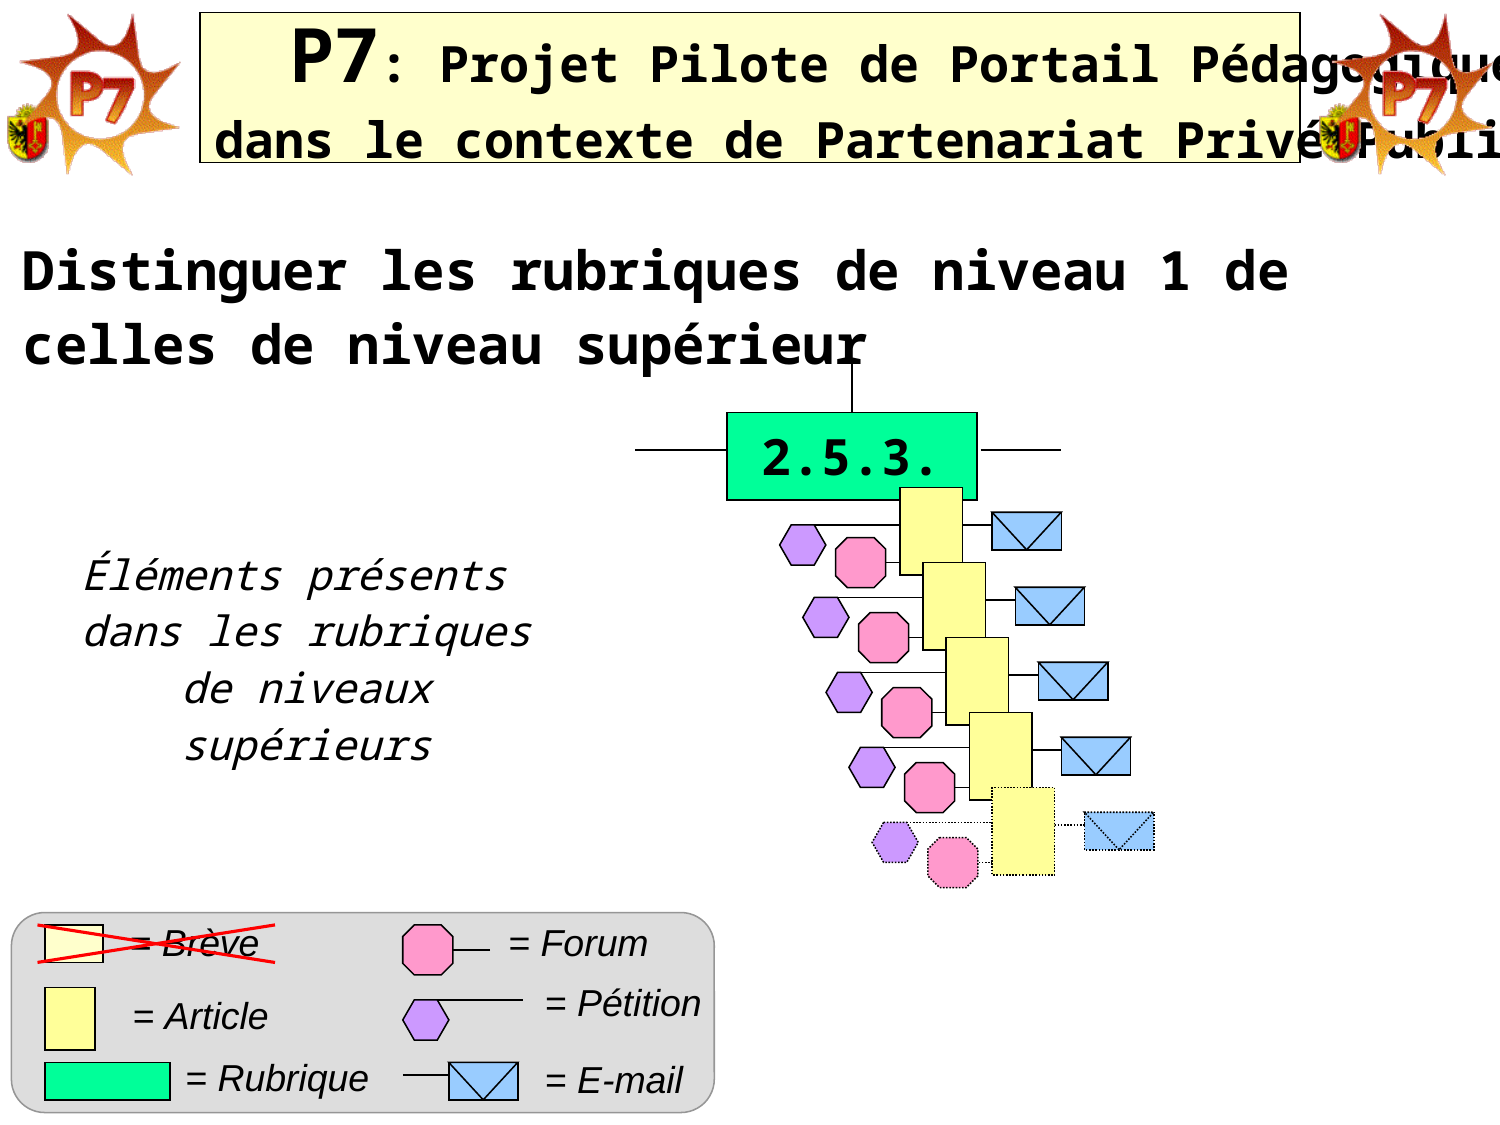

P7: Projet Pilote de Portail Pédagogique
dans le contexte de Partenariat Privé-Publique
Distinguer les rubriques de niveau 1 de celles de niveau supérieur
2.5.3.
Éléments présents
dans les rubriques
de niveaux supérieurs
= Brève
= Forum
= Pétition
= Article
= Rubrique
= E-mail